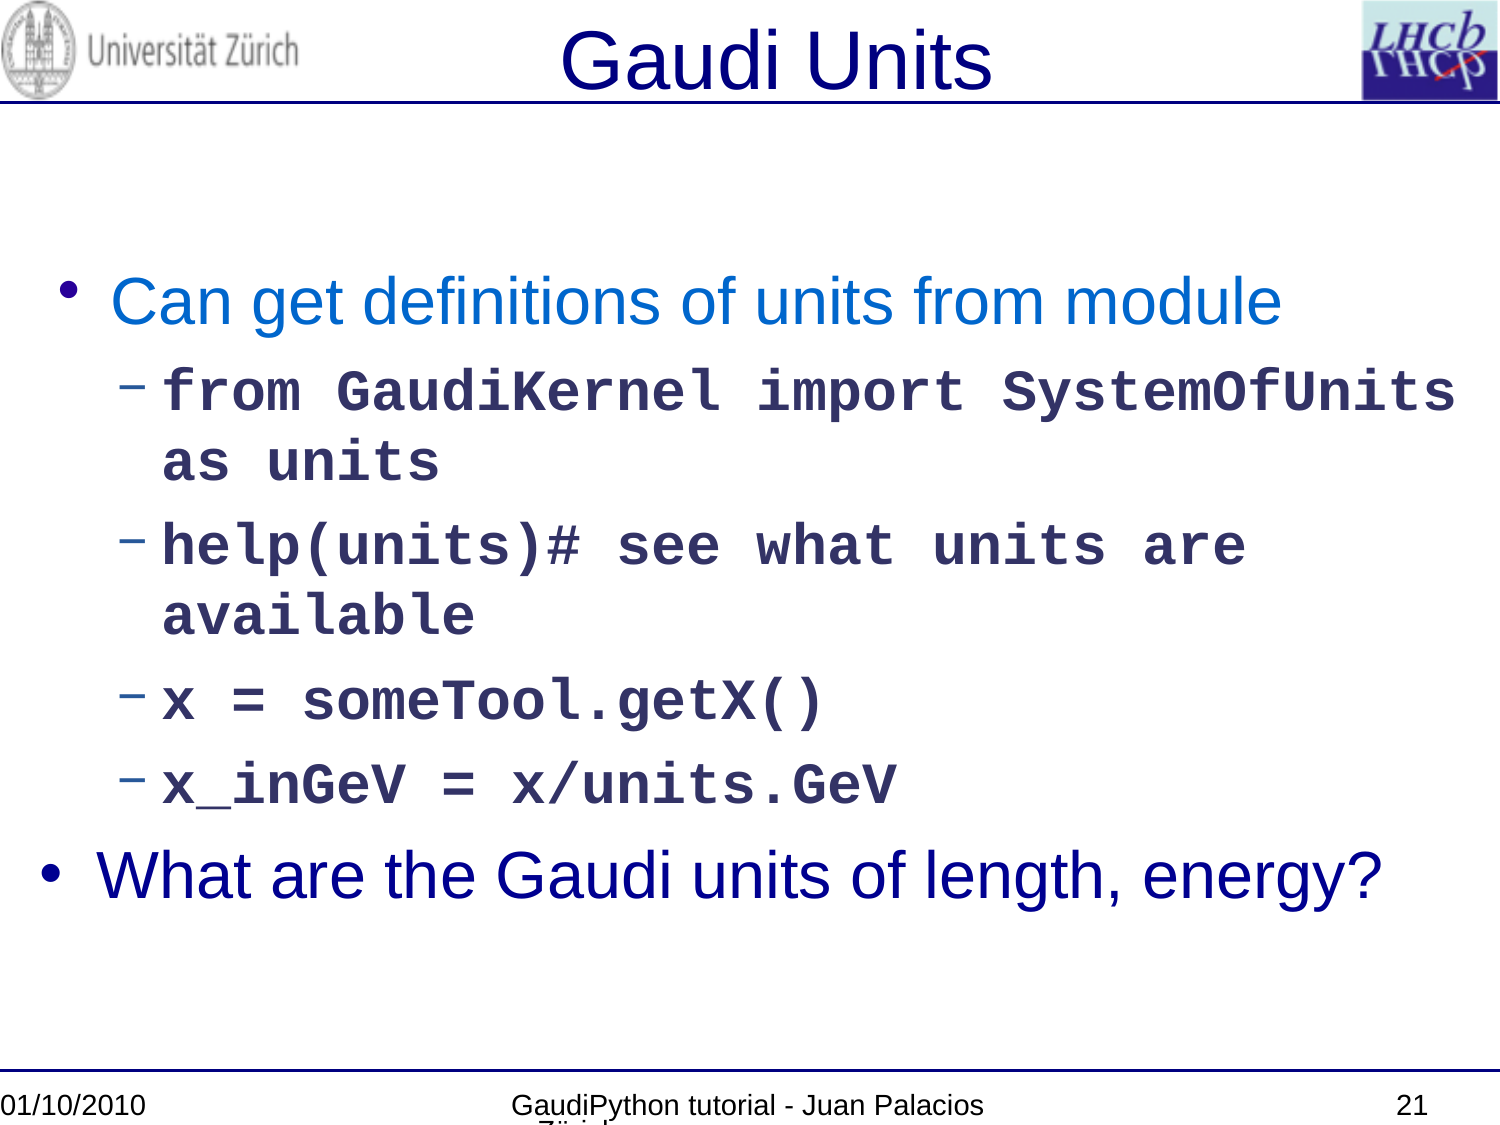

# Gaudi Units
Can get definitions of units from module
from GaudiKernel import SystemOfUnits as units
help(units)# see what units are available
x = someTool.getX()
x_inGeV = x/units.GeV
What are the Gaudi units of length, energy?
01/10/2010
GaudiPython tutorial - Juan Palacios - Zürich
21